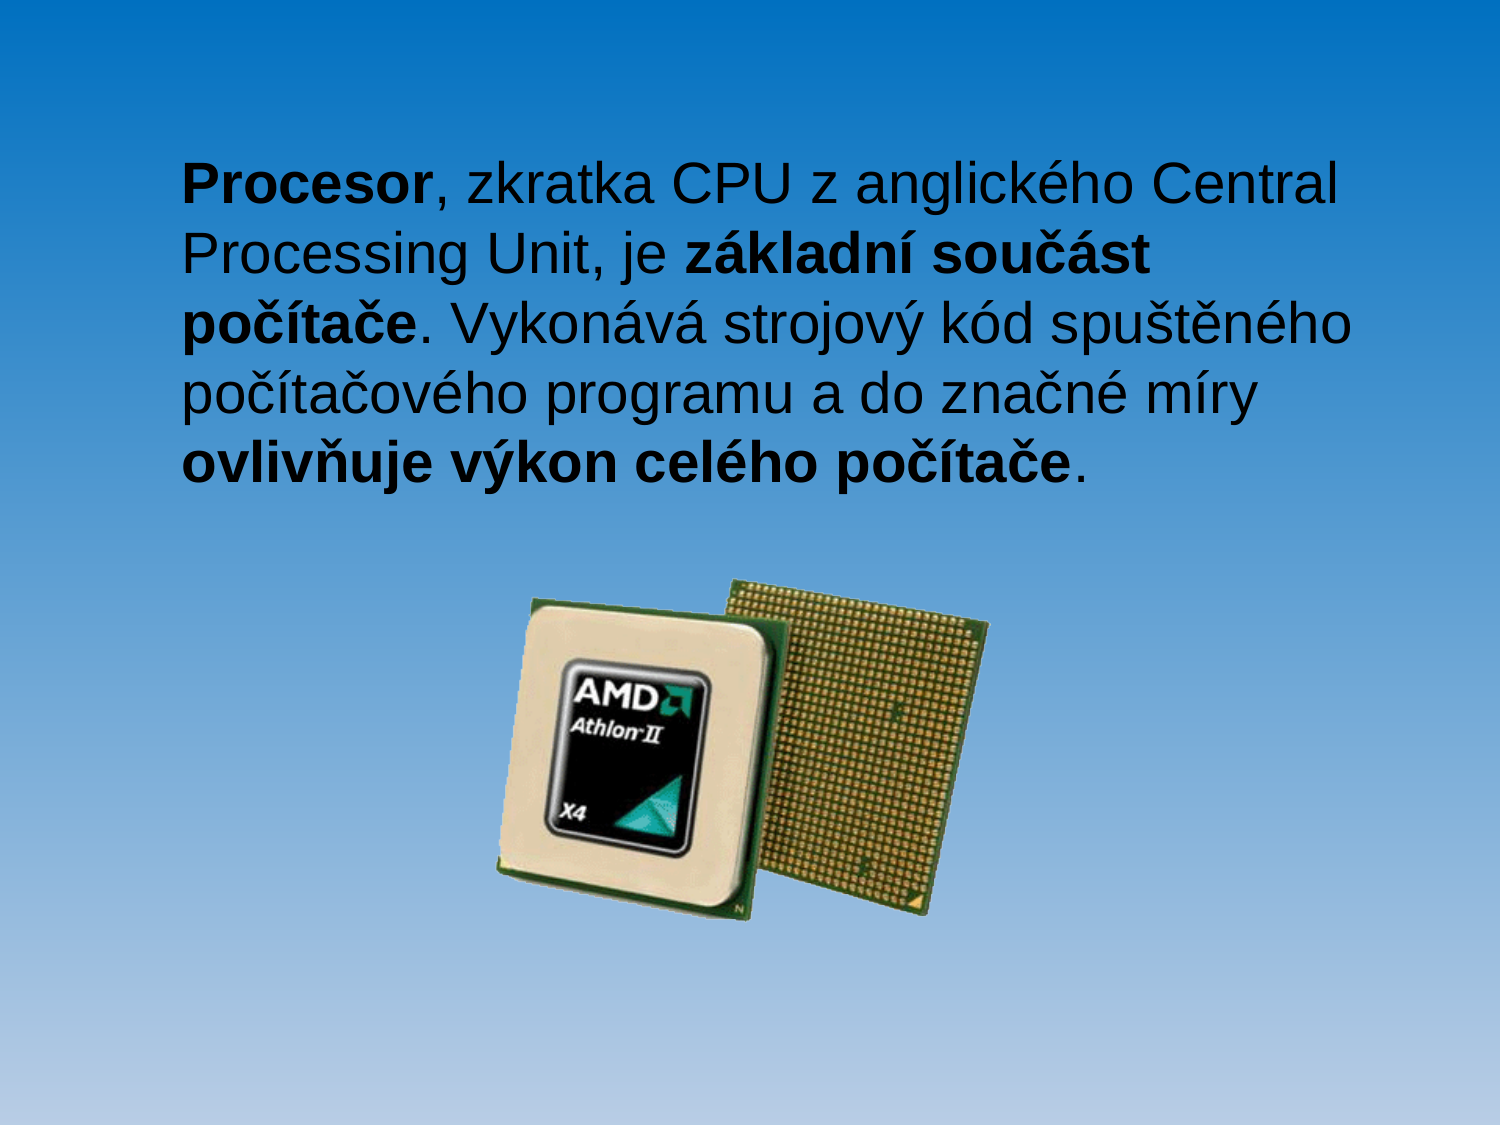

# Procesor, zkratka CPU z anglického Central Processing Unit, je základní součást počítače. Vykonává strojový kód spuštěného počítačového programu a do značné míry ovlivňuje výkon celého počítače.